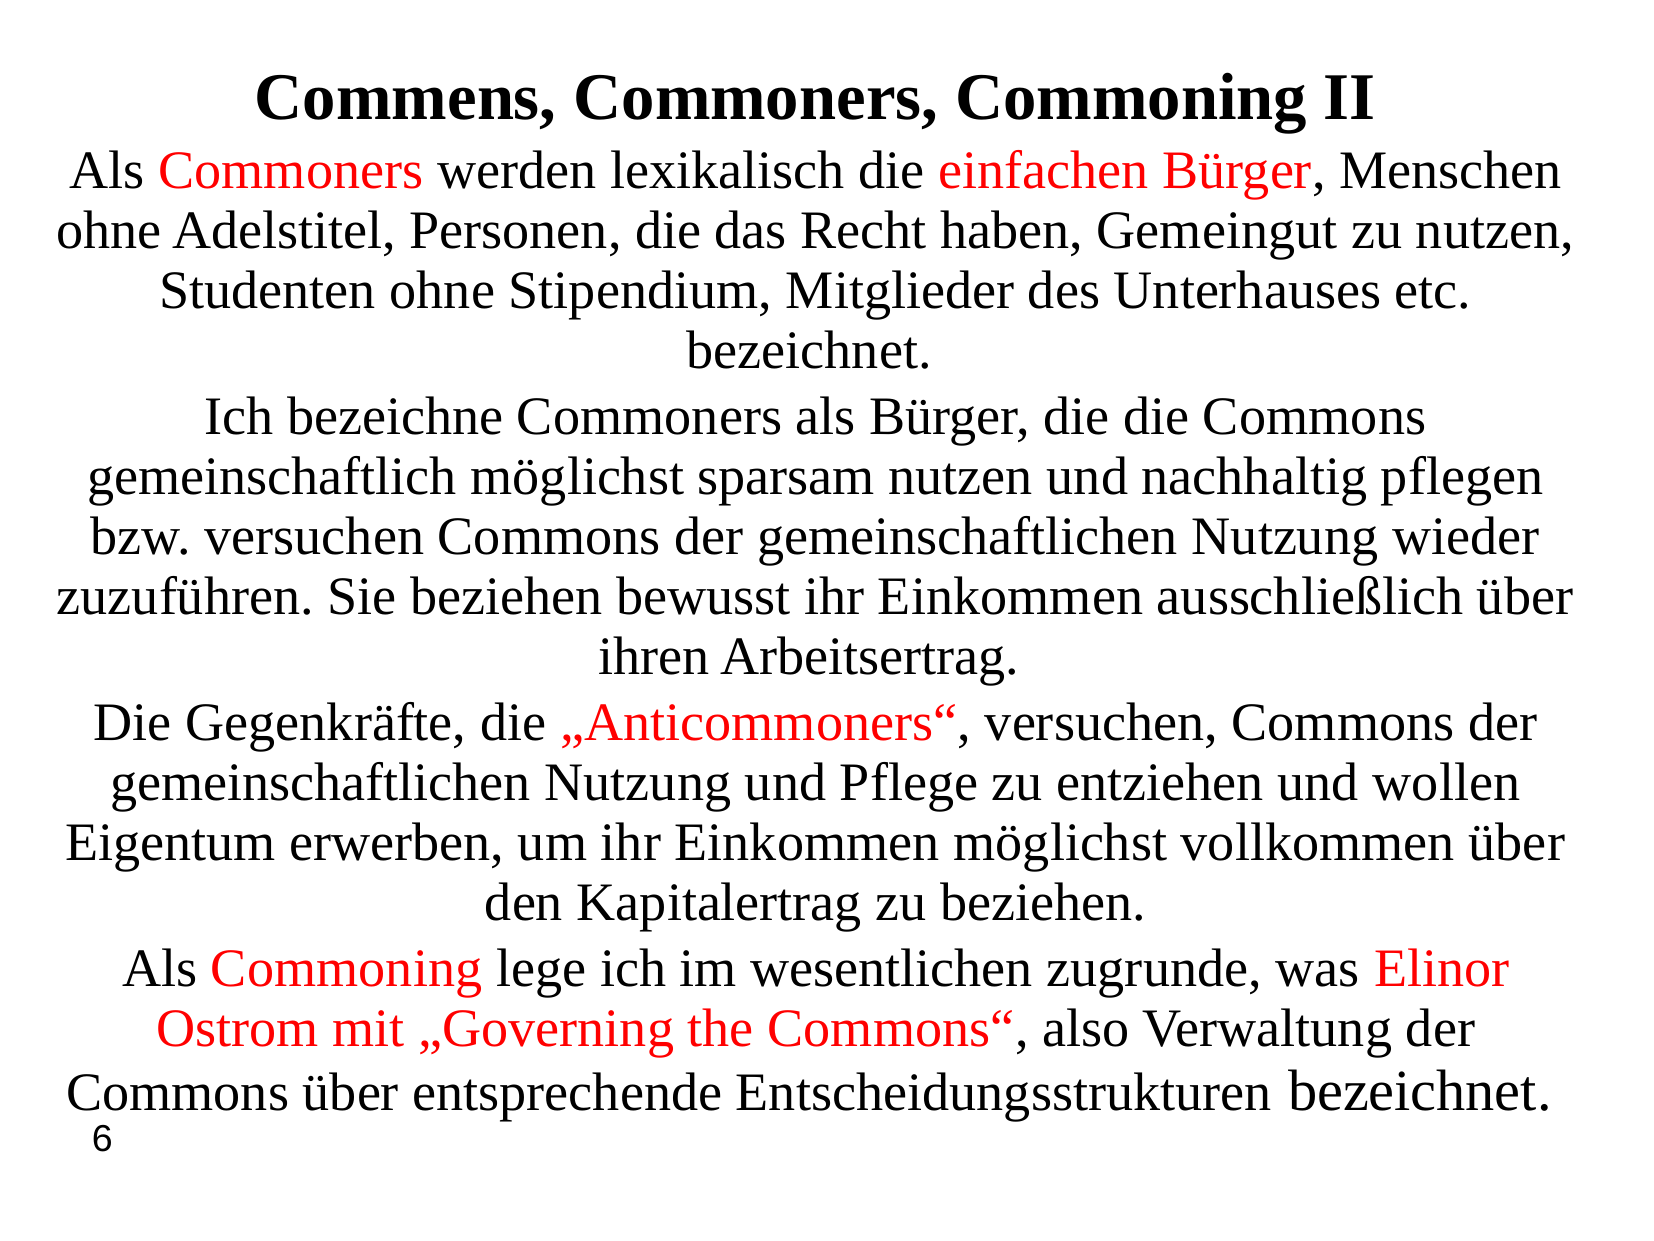

Commens, Commoners, Commoning II
Als Commoners werden lexikalisch die einfachen Bürger, Menschen ohne Adelstitel, Personen, die das Recht haben, Gemeingut zu nutzen, Studenten ohne Stipendium, Mitglieder des Unterhauses etc. bezeichnet.
Ich bezeichne Commoners als Bürger, die die Commons gemeinschaftlich möglichst sparsam nutzen und nachhaltig pflegen bzw. versuchen Commons der gemeinschaftlichen Nutzung wieder zuzuführen. Sie beziehen bewusst ihr Einkommen ausschließlich über ihren Arbeitsertrag.
Die Gegenkräfte, die „Anticommoners“, versuchen, Commons der gemeinschaftlichen Nutzung und Pflege zu entziehen und wollen Eigentum erwerben, um ihr Einkommen möglichst vollkommen über den Kapitalertrag zu beziehen.
Als Commoning lege ich im wesentlichen zugrunde, was Elinor Ostrom mit „Governing the Commons“, also Verwaltung der Commons über entsprechende Entscheidungsstrukturen bezeichnet.